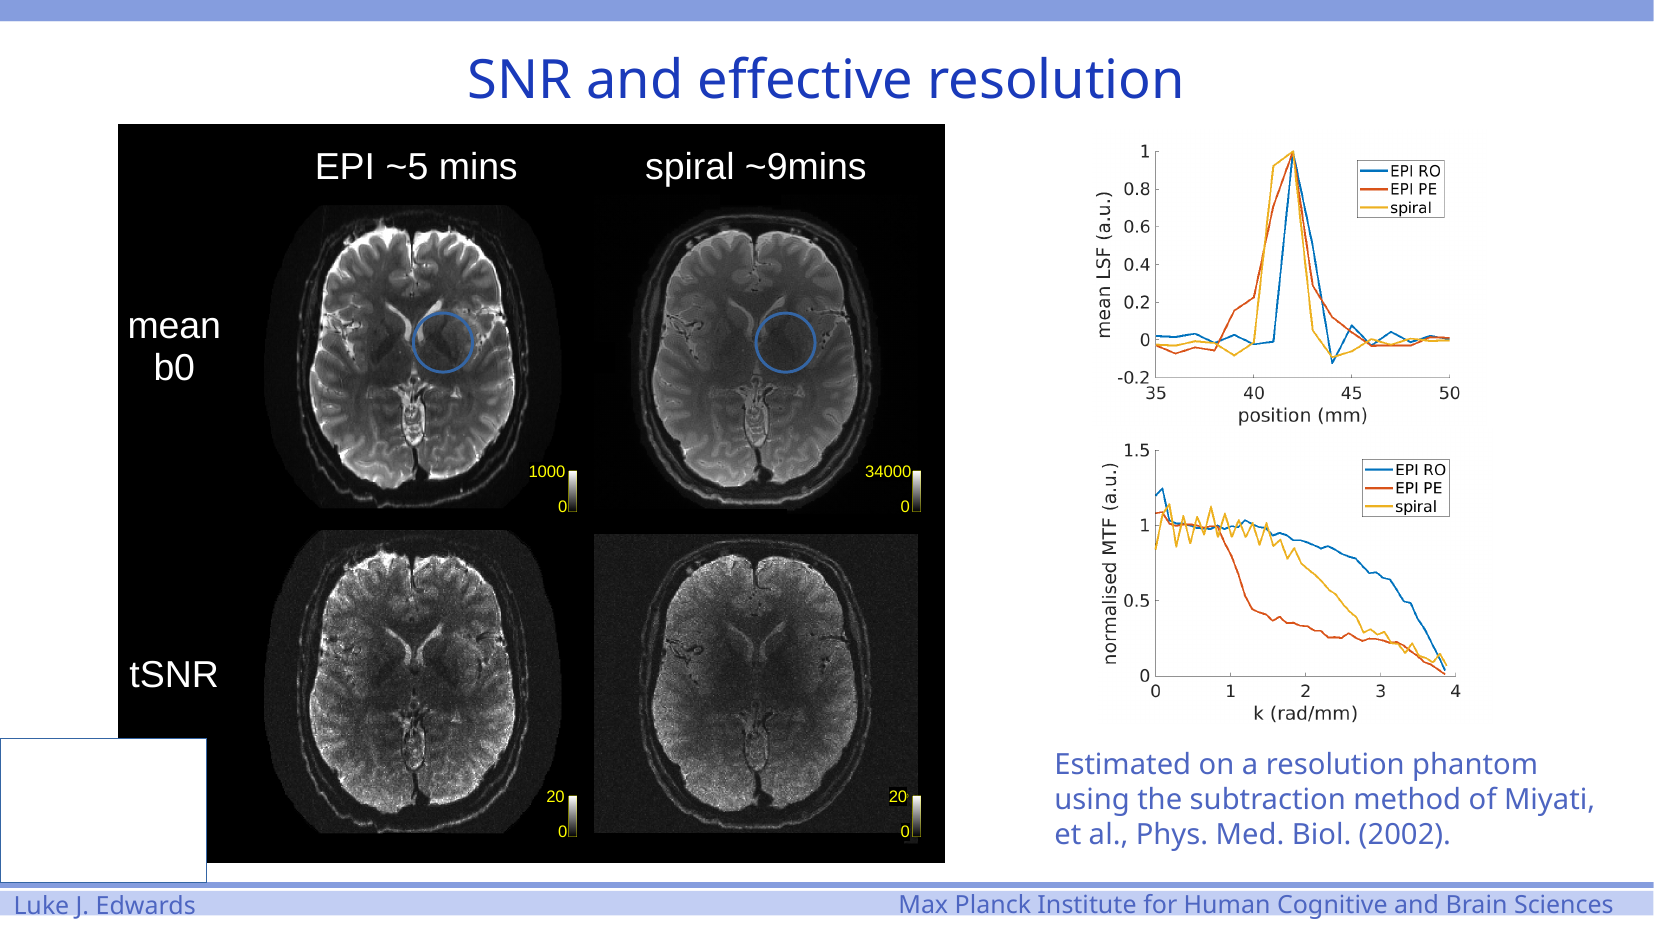

# SNR and effective resolution
EPI ~5 mins
spiral ~9mins
mean b0
1000
34000
0
0
tSNR
Estimated on a resolution phantom using the subtraction method of Miyati, et al., Phys. Med. Biol. (2002).
20
20
0
0